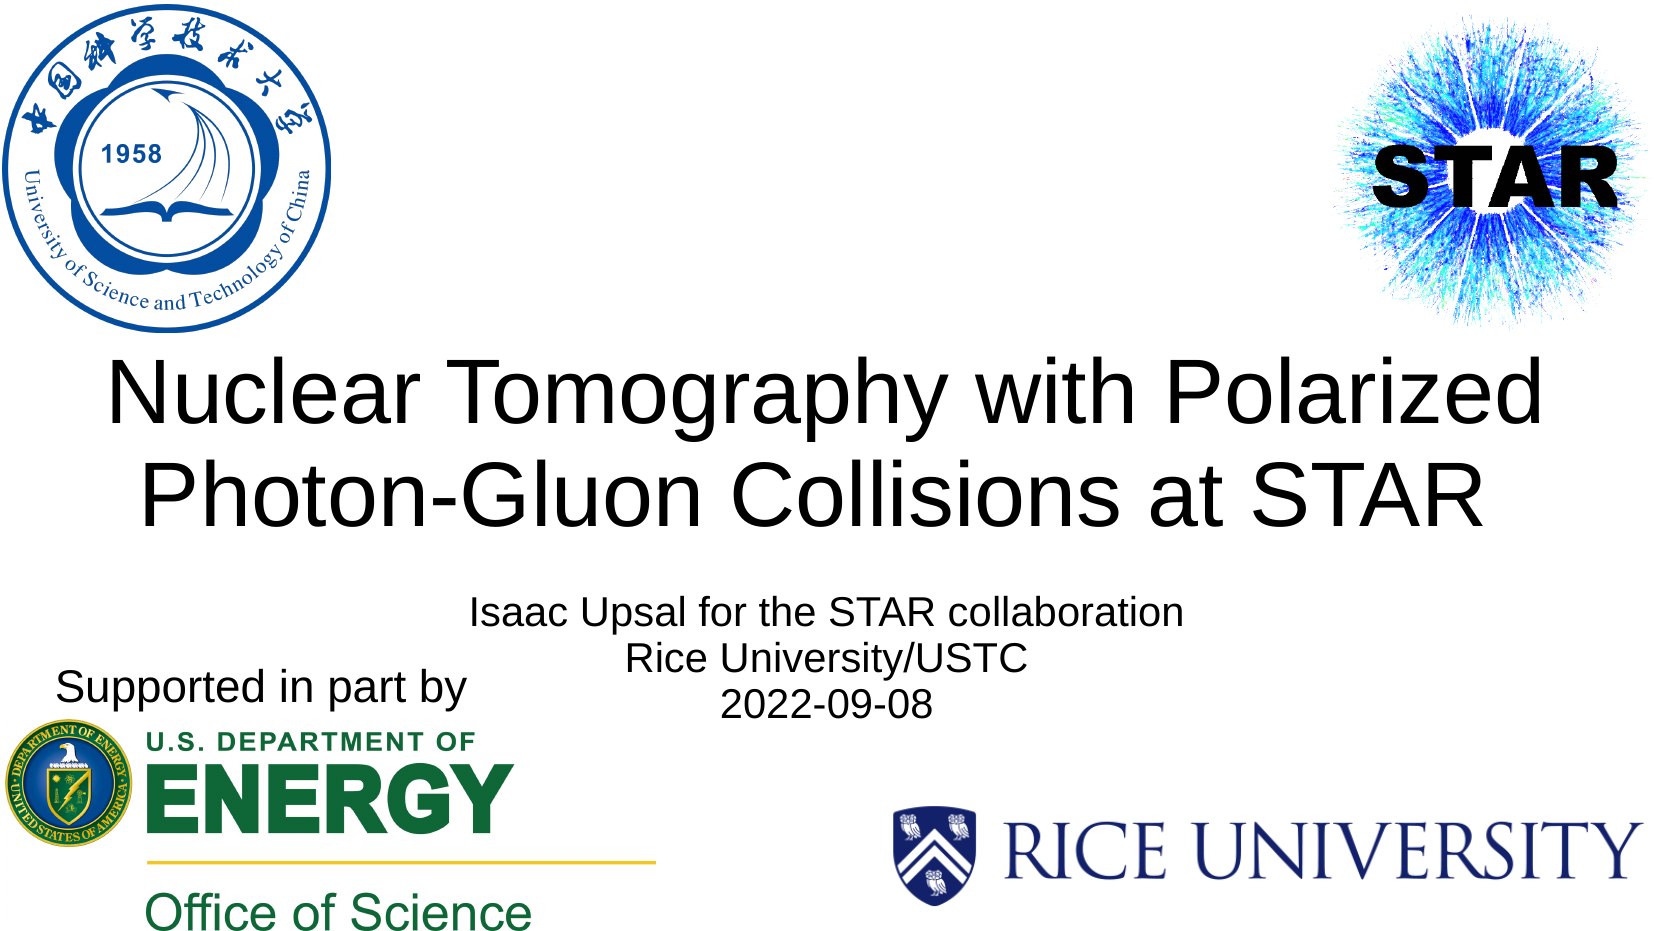

# Nuclear Tomography with Polarized Photon-Gluon Collisions at STAR
Isaac Upsal for the STAR collaboration
Rice University/USTC
2022-09-08
Supported in part by